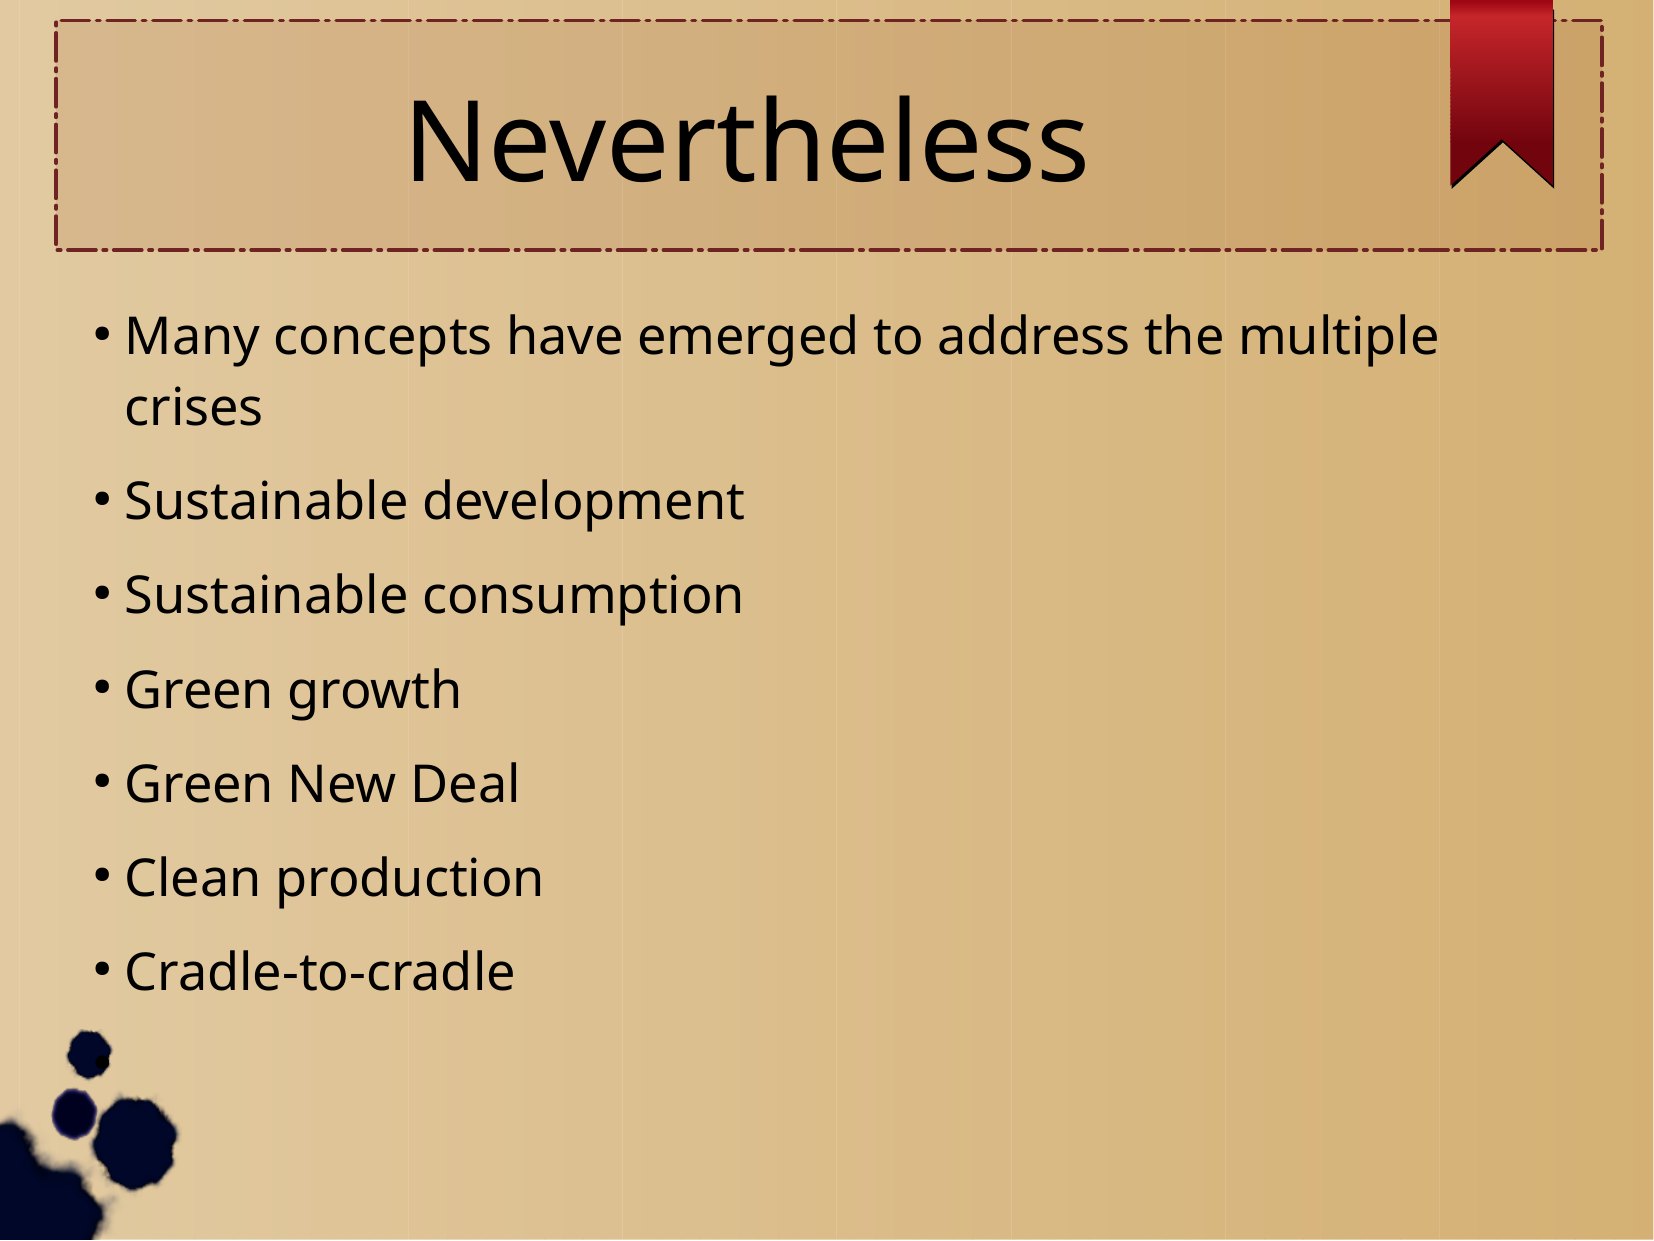

# Nevertheless
Many concepts have emerged to address the multiple crises
Sustainable development
Sustainable consumption
Green growth
Green New Deal
Clean production
Cradle-to-cradle